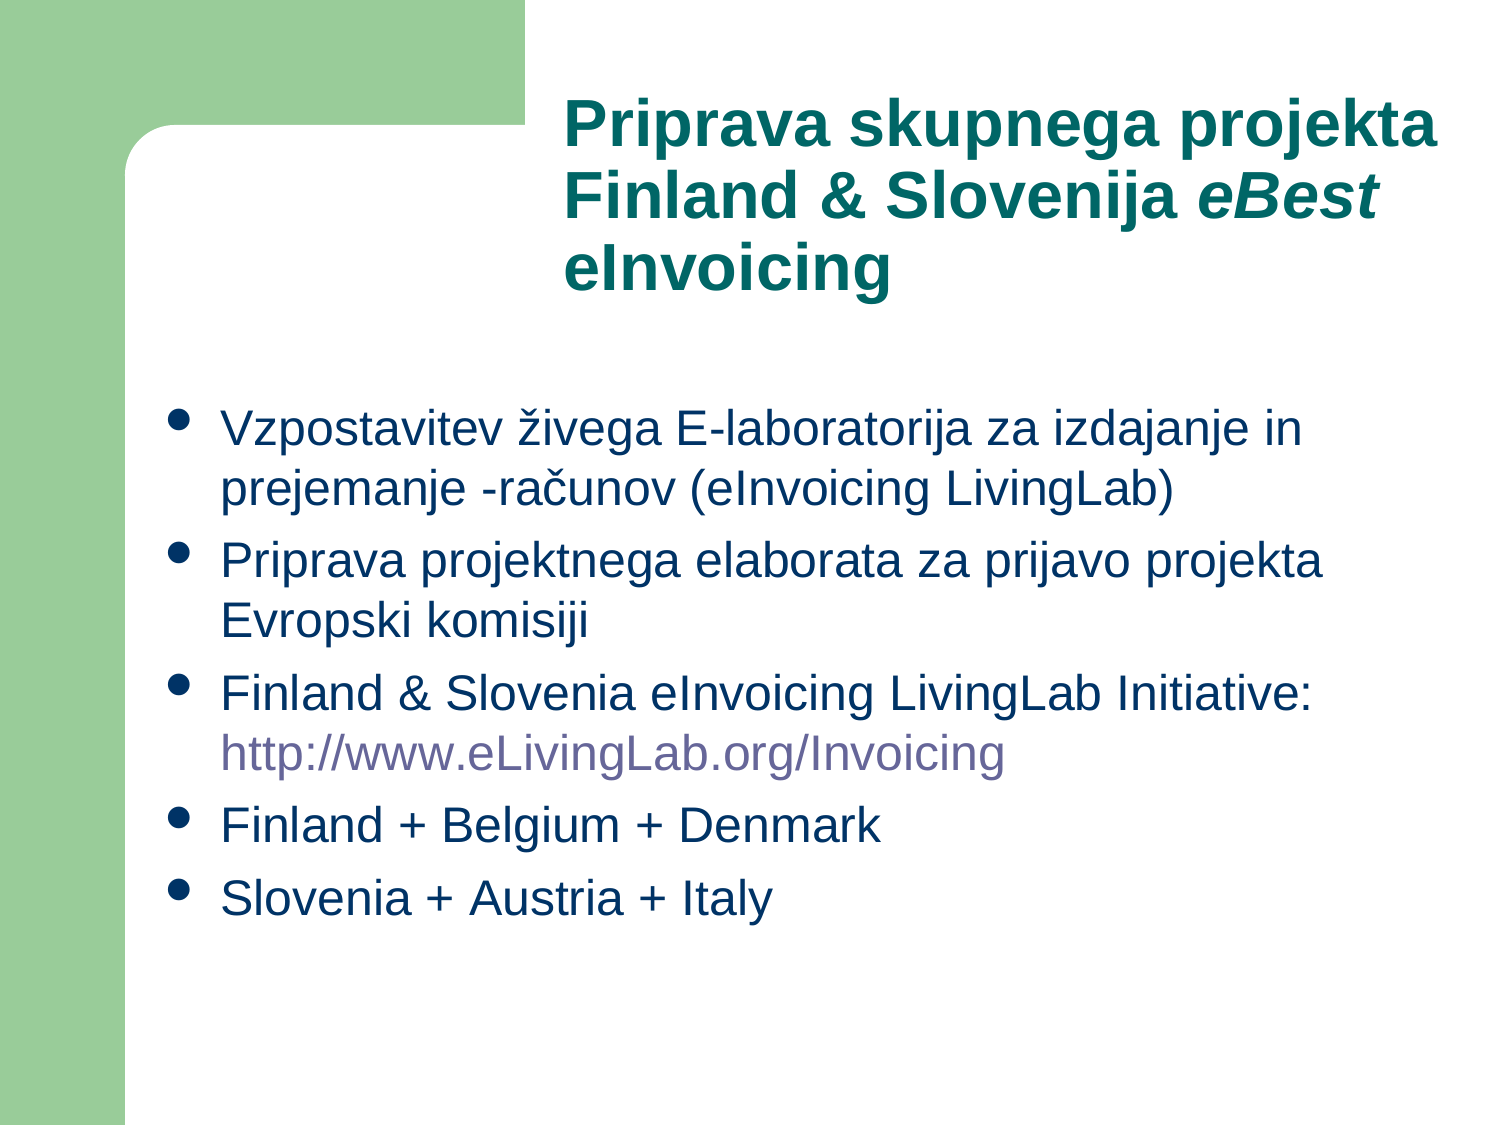

# Priprava skupnega projekta Finland & Slovenija eBest eInvoicing
Vzpostavitev živega E-laboratorija za izdajanje in prejemanje -računov (eInvoicing LivingLab)
Priprava projektnega elaborata za prijavo projekta Evropski komisiji
Finland & Slovenia eInvoicing LivingLab Initiative: http://www.eLivingLab.org/Invoicing
Finland + Belgium + Denmark
Slovenia + Austria + Italy